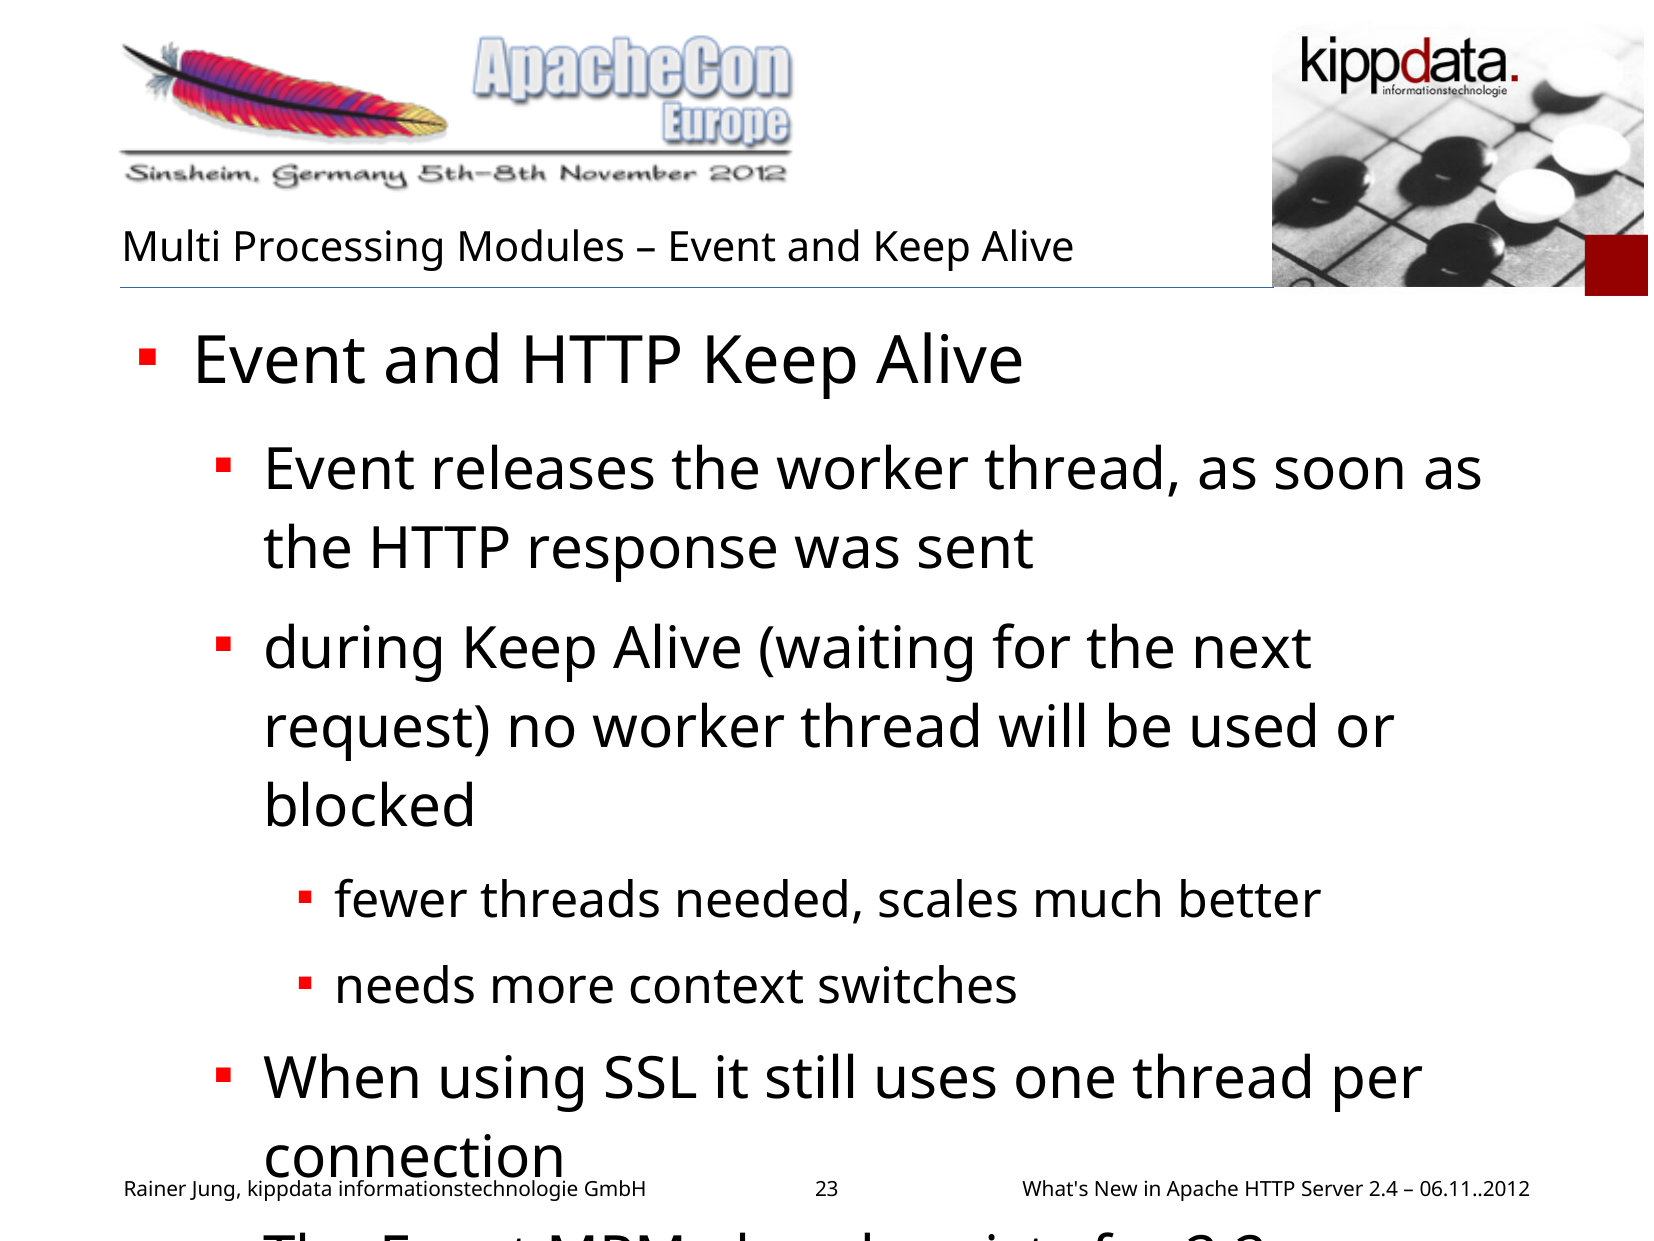

# Multi Processing Modules – Event and Keep Alive
Event and HTTP Keep Alive
Event releases the worker thread, as soon as the HTTP response was sent
during Keep Alive (waiting for the next request) no worker thread will be used or blocked
fewer threads needed, scales much better
needs more context switches
When using SSL it still uses one thread per connection
The Event MPM already exists for 2.2
But was improved and stabilized a lot for 2.4